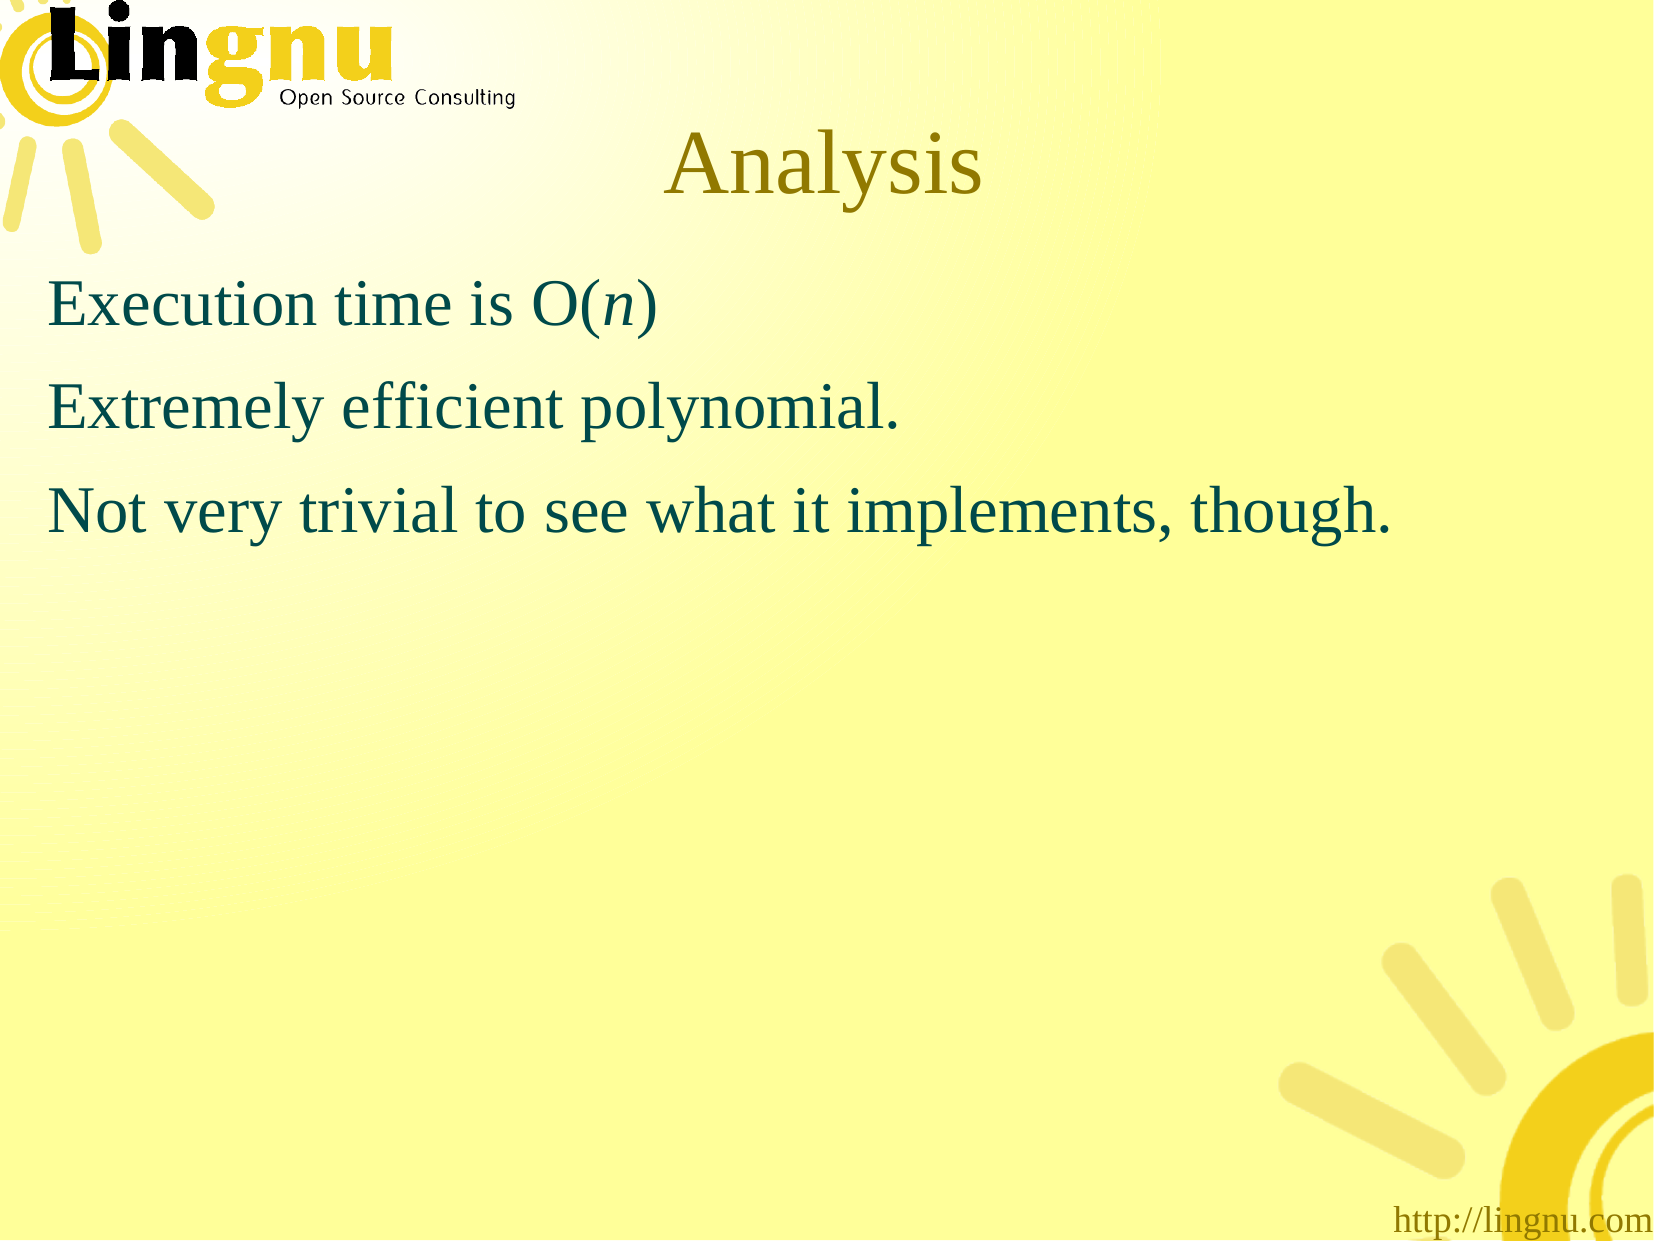

# Analysis
Execution time is O(n)
Extremely efficient polynomial.
Not very trivial to see what it implements, though.